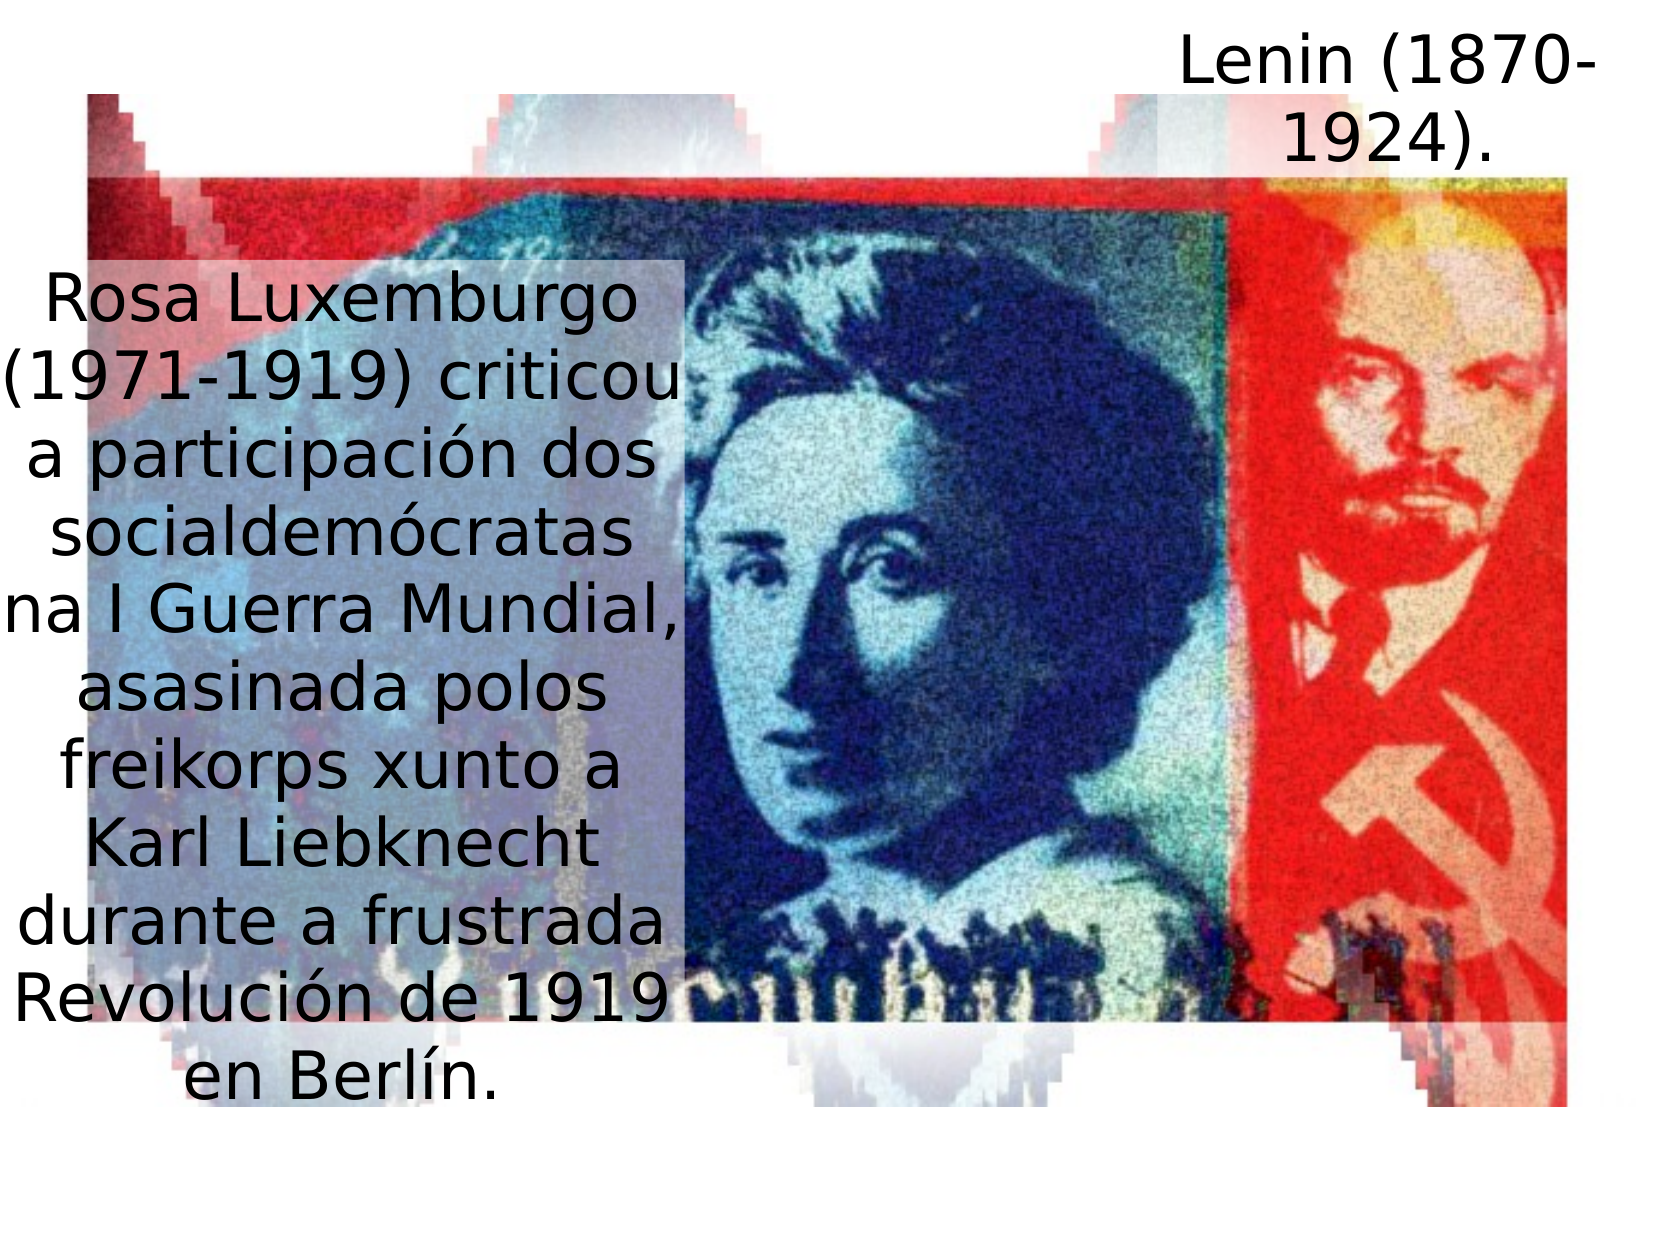

Lenin (1870-1924).
Rosa Luxemburgo (1971-1919) criticou a participación dos socialdemócratas na I Guerra Mundial, asasinada polos freikorps xunto a Karl Liebknecht durante a frustrada Revolución de 1919 en Berlín.